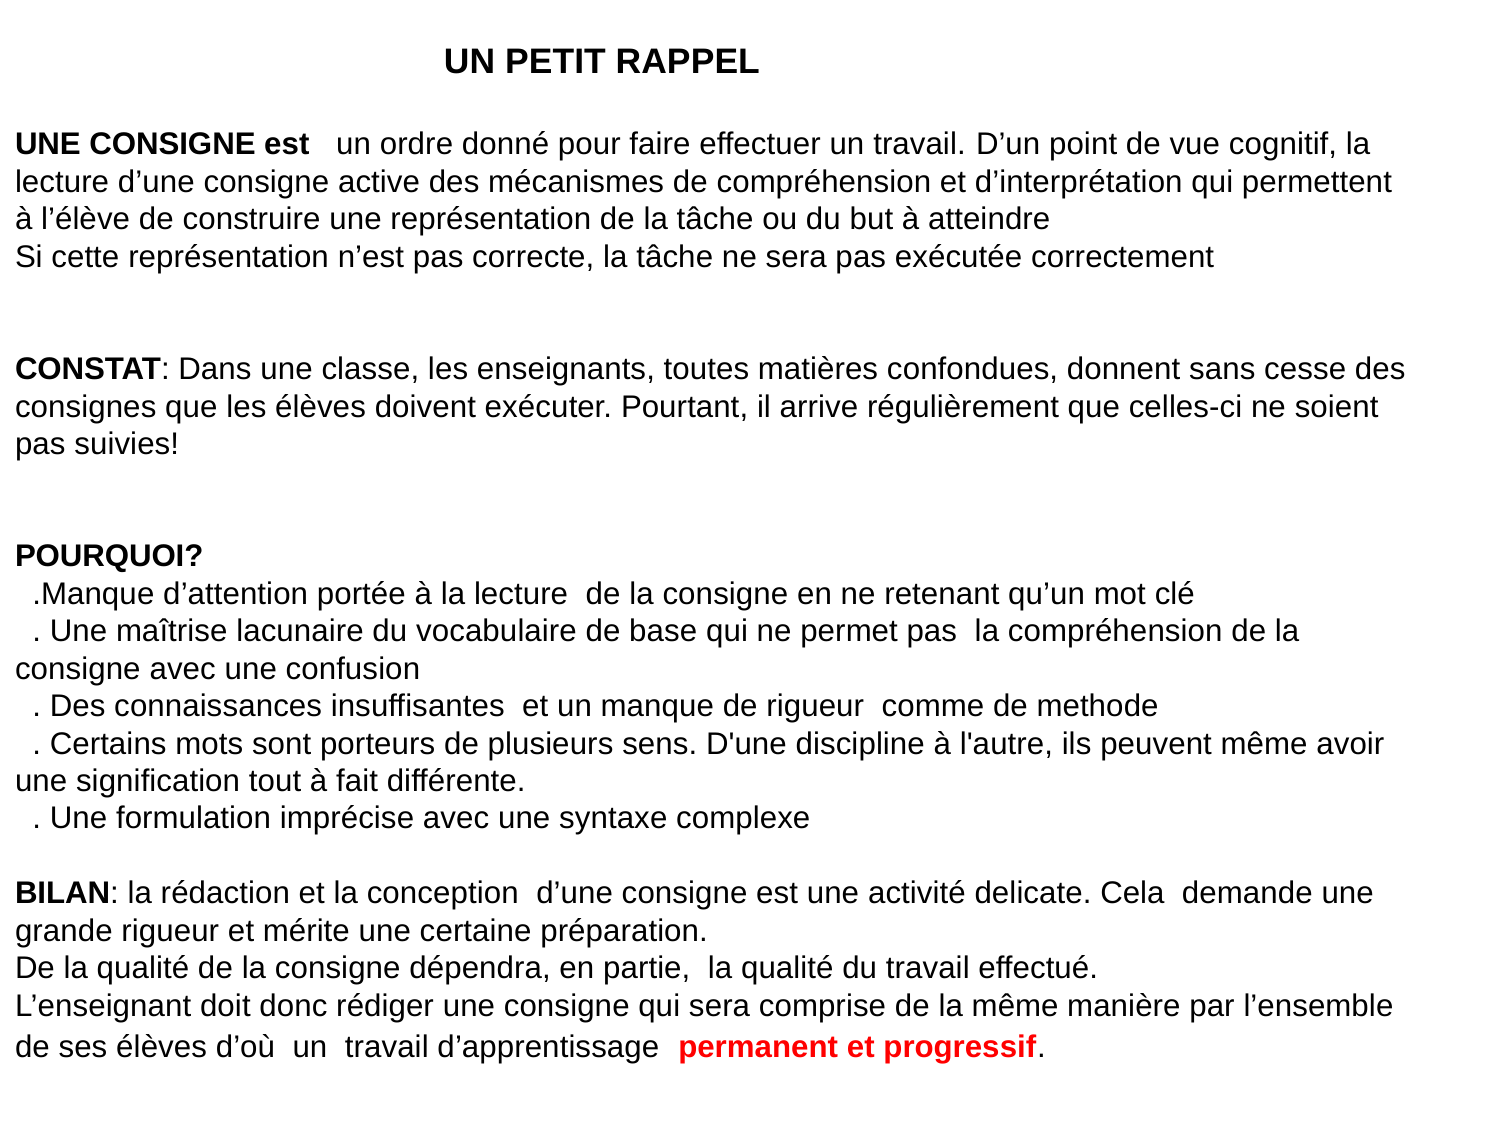

UN PETIT RAPPEL
UNE CONSIGNE est   un ordre donné pour faire effectuer un travail. D’un point de vue cognitif, la lecture d’une consigne active des mécanismes de compréhension et d’interprétation qui permettent à l’élève de construire une représentation de la tâche ou du but à atteindre
Si cette représentation n’est pas correcte, la tâche ne sera pas exécutée correctement
CONSTAT: Dans une classe, les enseignants, toutes matières confondues, donnent sans cesse des consignes que les élèves doivent exécuter. Pourtant, il arrive régulièrement que celles-ci ne soient pas suivies!
POURQUOI?
 .Manque d’attention portée à la lecture de la consigne en ne retenant qu’un mot clé
 . Une maîtrise lacunaire du vocabulaire de base qui ne permet pas la compréhension de la consigne avec une confusion
 . Des connaissances insuffisantes et un manque de rigueur comme de methode
 . Certains mots sont porteurs de plusieurs sens. D'une discipline à l'autre, ils peuvent même avoir une signification tout à fait différente.
 . Une formulation imprécise avec une syntaxe complexe
BILAN: la rédaction et la conception d’une consigne est une activité delicate. Cela demande une grande rigueur et mérite une certaine préparation.
De la qualité de la consigne dépendra, en partie, la qualité du travail effectué.
L’enseignant doit donc rédiger une consigne qui sera comprise de la même manière par l’ensemble de ses élèves d’où un travail d’apprentissage permanent et progressif.